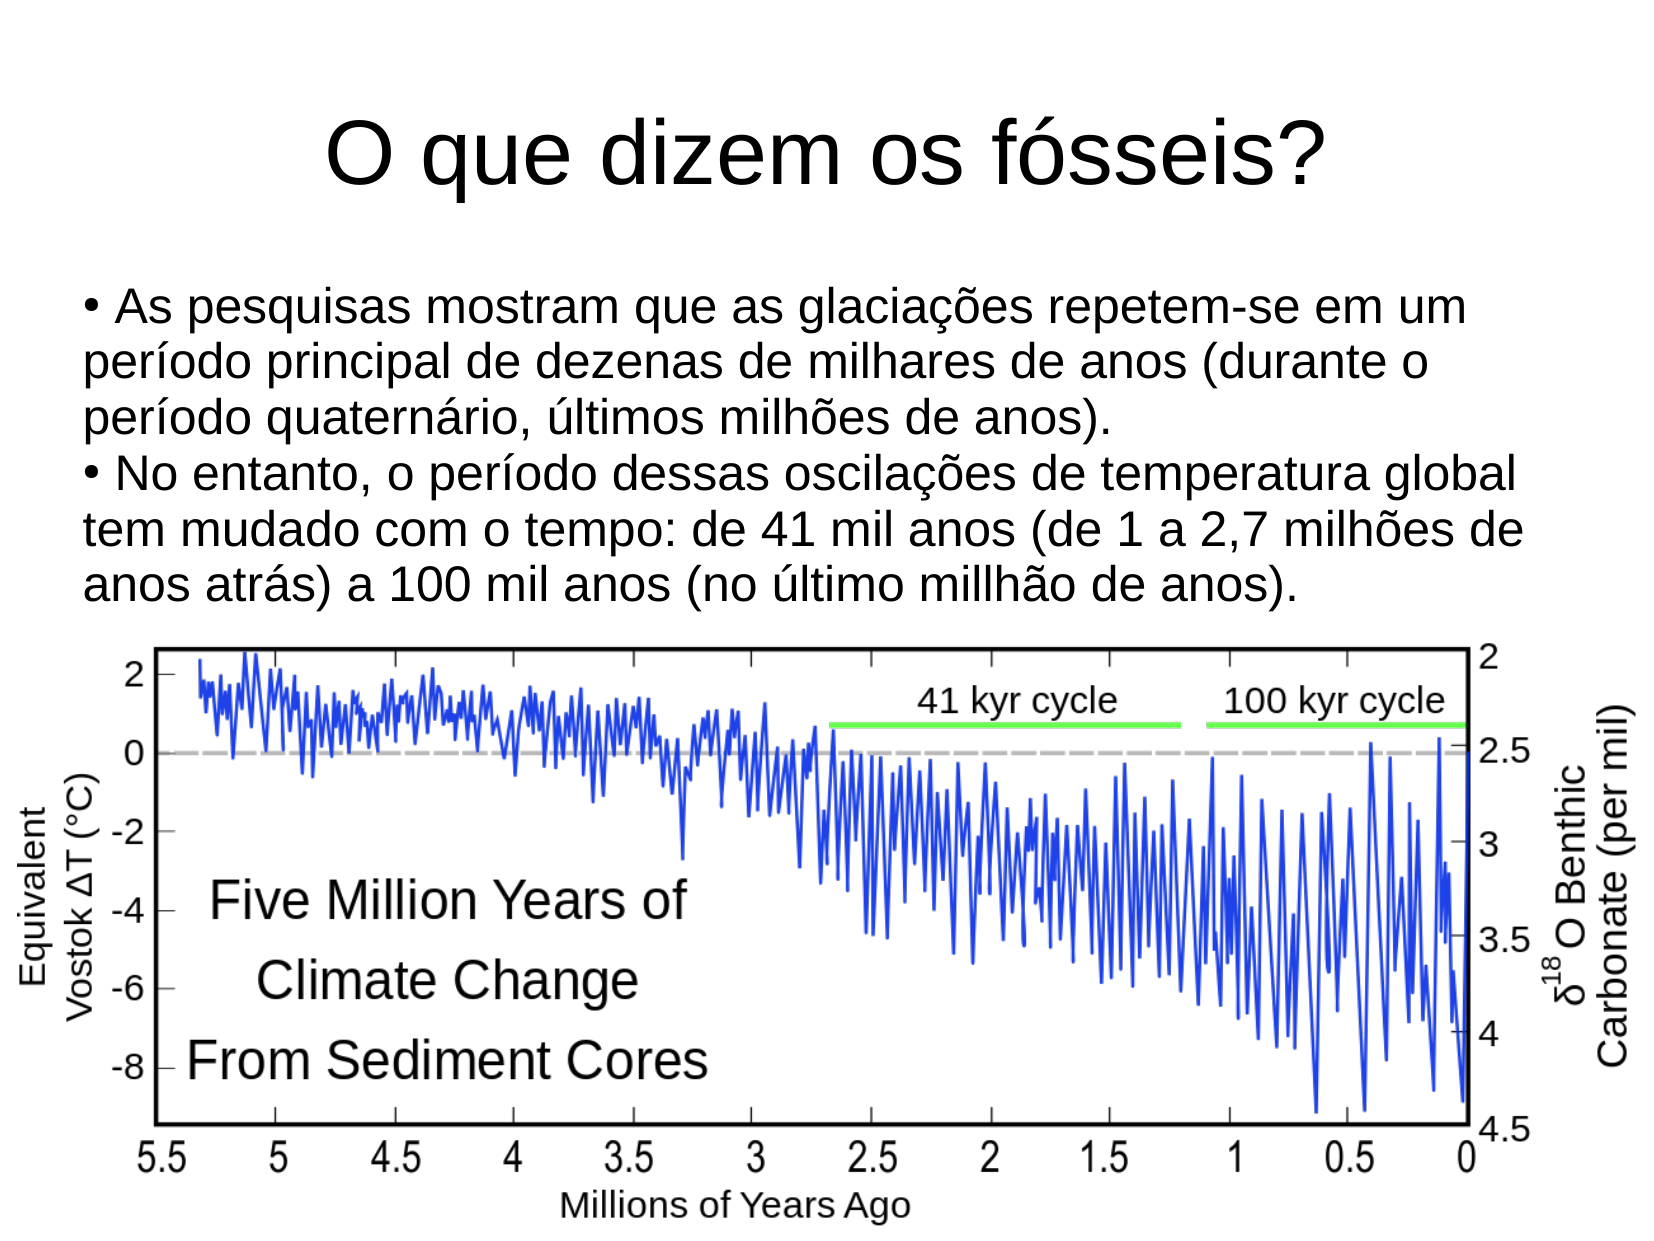

# O que dizem os fósseis?
 As pesquisas mostram que as glaciações repetem-se em um período principal de dezenas de milhares de anos (durante o período quaternário, últimos milhões de anos).
 No entanto, o período dessas oscilações de temperatura global tem mudado com o tempo: de 41 mil anos (de 1 a 2,7 milhões de anos atrás) a 100 mil anos (no último millhão de anos).